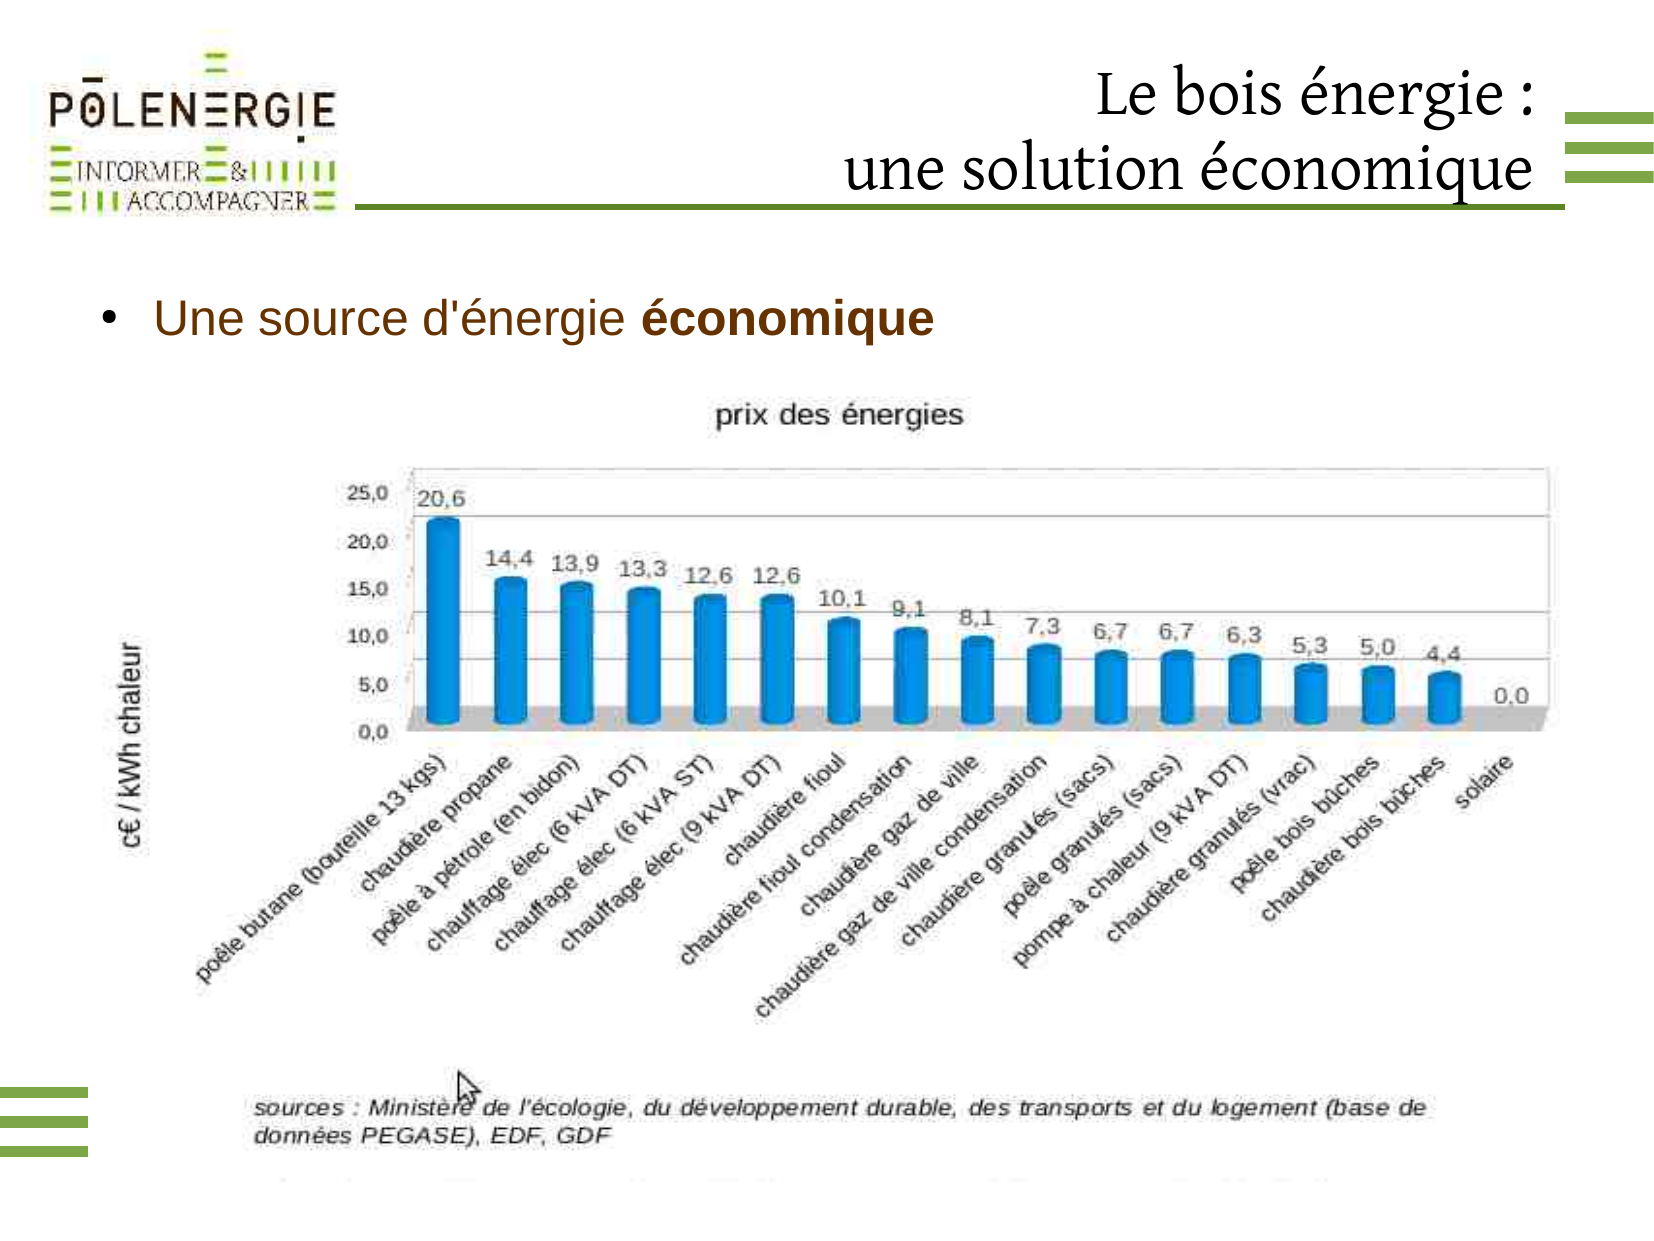

# Le bois énergie : une solution économique
Une source d'énergie économique